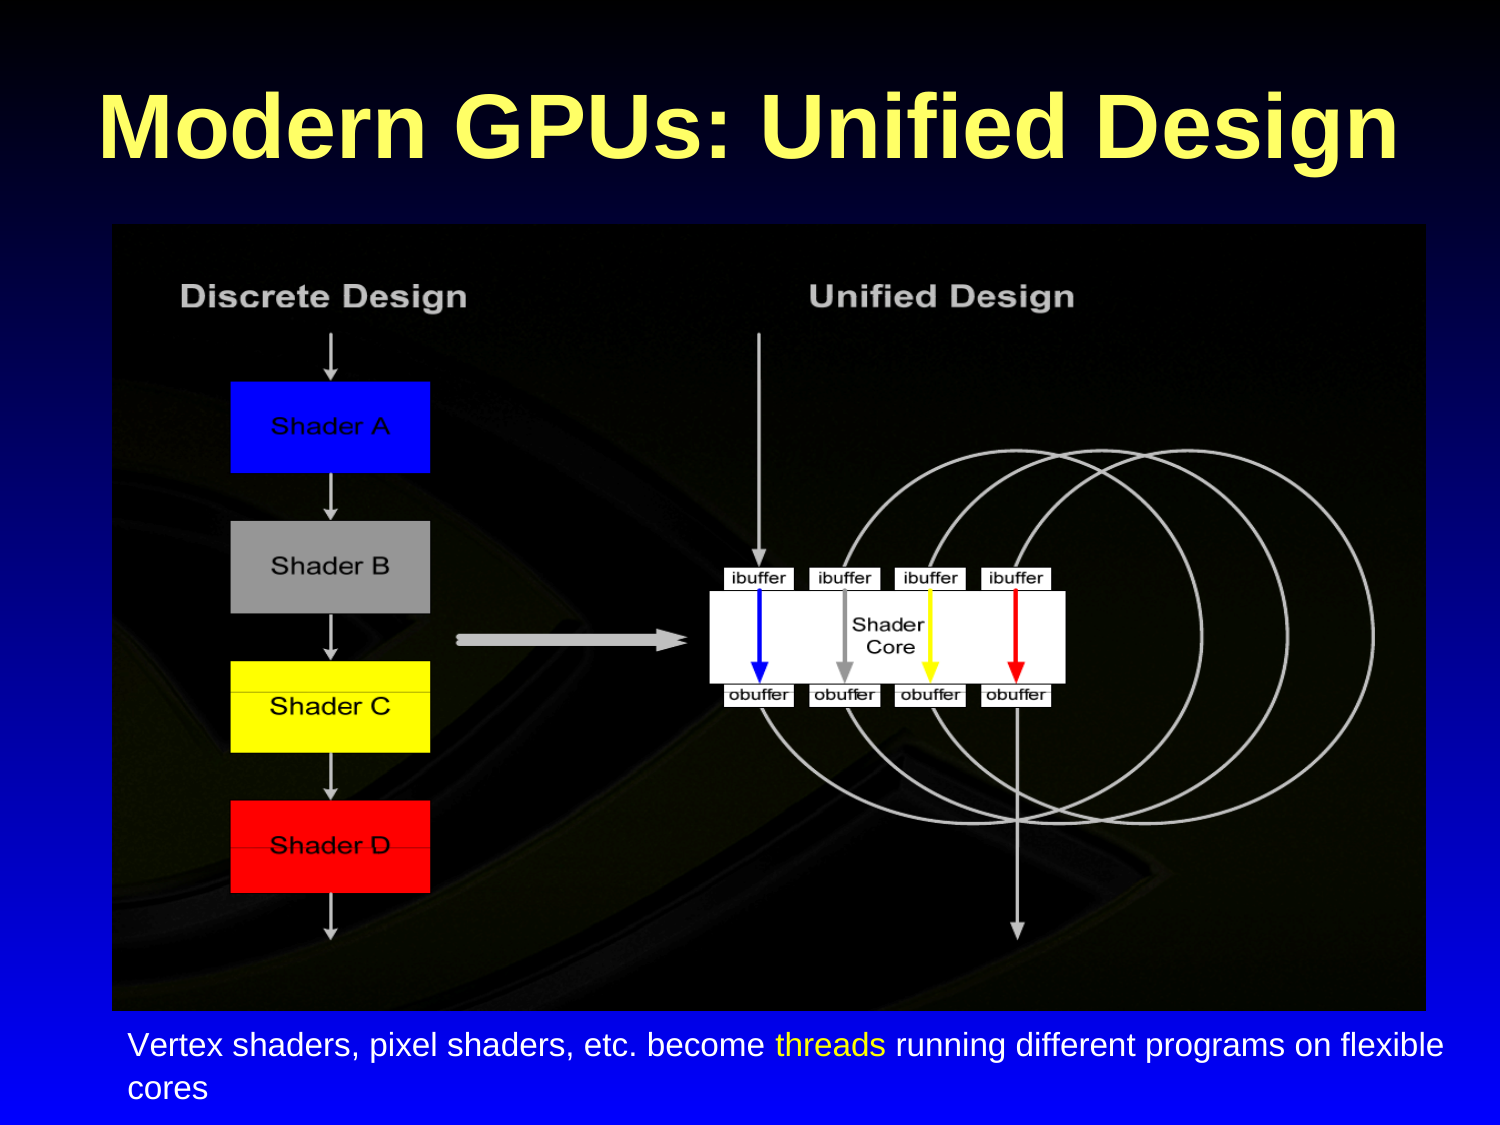

# Modern GPUs: Unified Design
Vertex shaders, pixel shaders, etc. become threads running different programs on flexible cores